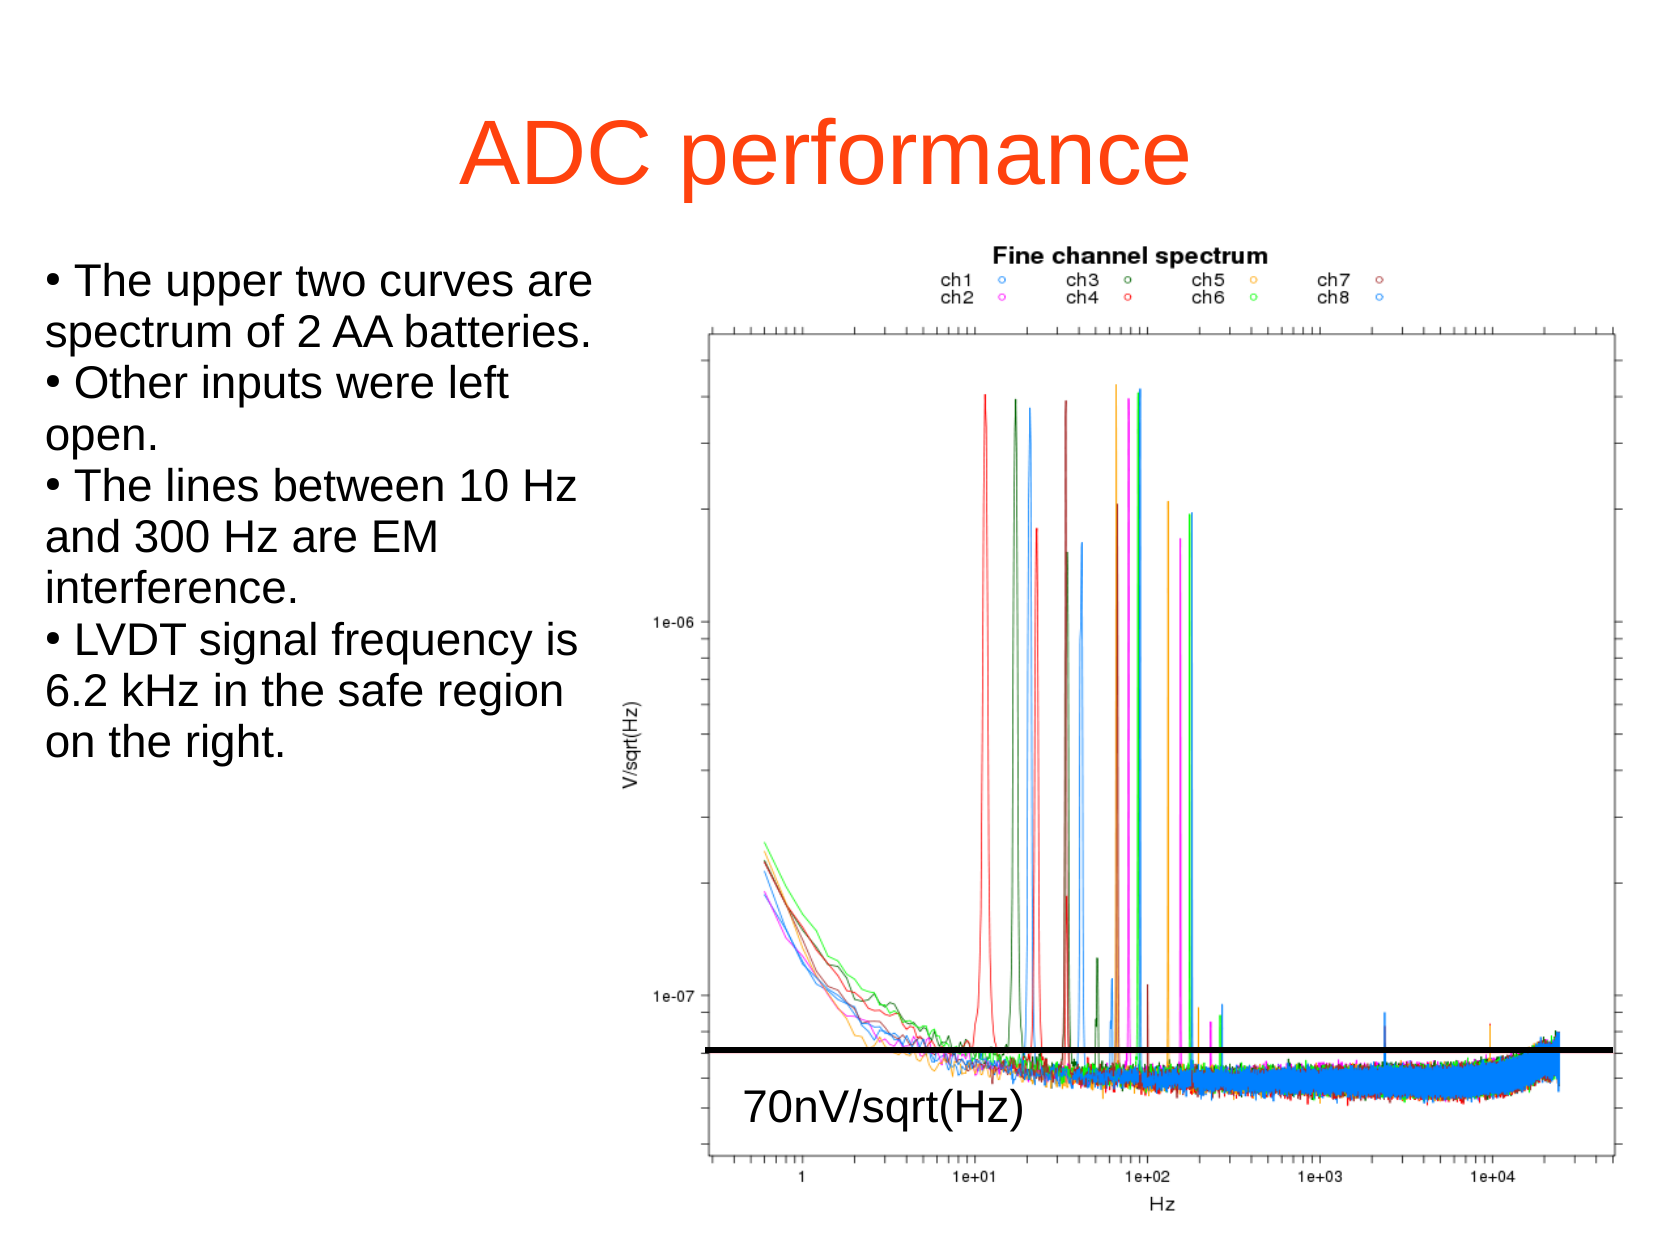

# ADC performance
 The upper two curves are spectrum of 2 AA batteries.
 Other inputs were left open.
 The lines between 10 Hz and 300 Hz are EM interference.
 LVDT signal frequency is 6.2 kHz in the safe region on the right.
70nV/sqrt(Hz)
23